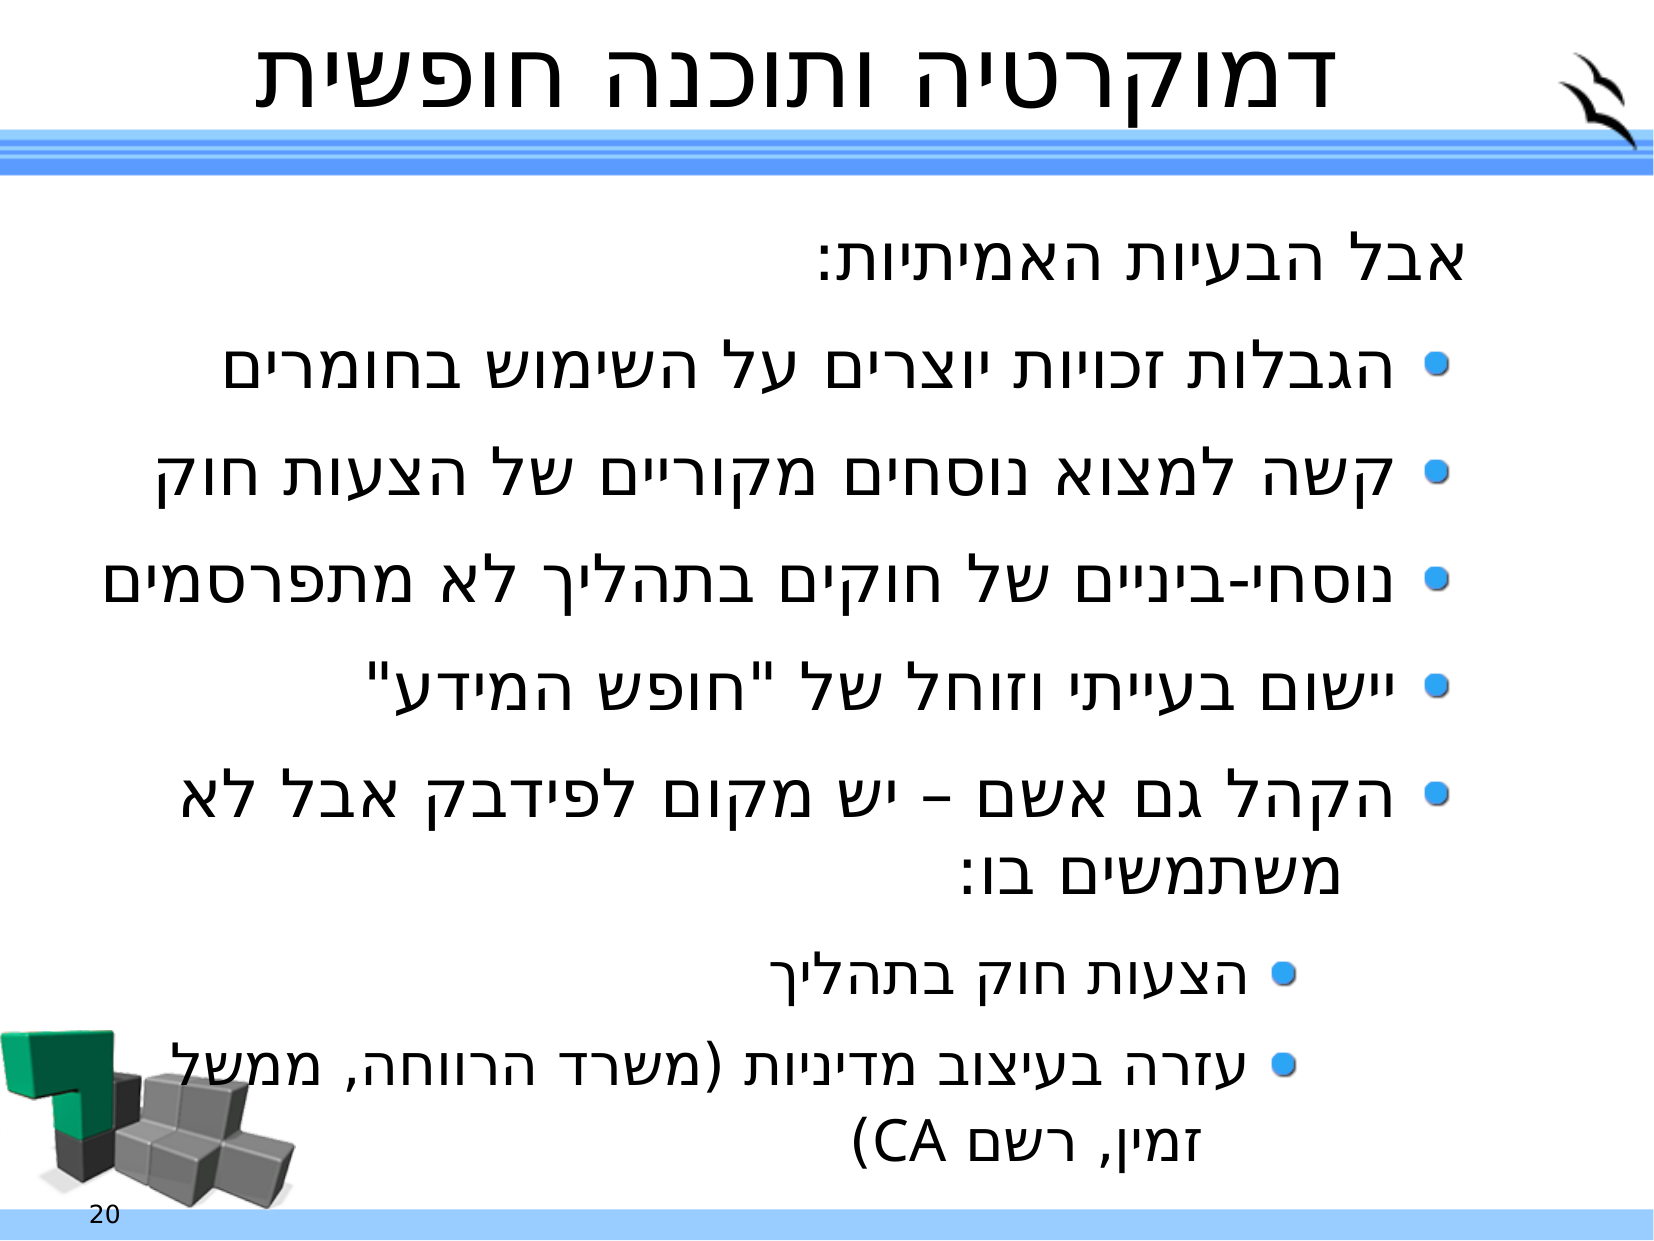

# דמוקרטיה ותוכנה חופשית
אבל הבעיות האמיתיות:
הגבלות זכויות יוצרים על השימוש בחומרים
קשה למצוא נוסחים מקוריים של הצעות חוק
נוסחי-ביניים של חוקים בתהליך לא מתפרסמים
יישום בעייתי וזוחל של "חופש המידע"
הקהל גם אשם – יש מקום לפידבק אבל לא משתמשים בו:
הצעות חוק בתהליך
עזרה בעיצוב מדיניות (משרד הרווחה, ממשל זמין, רשם CA)